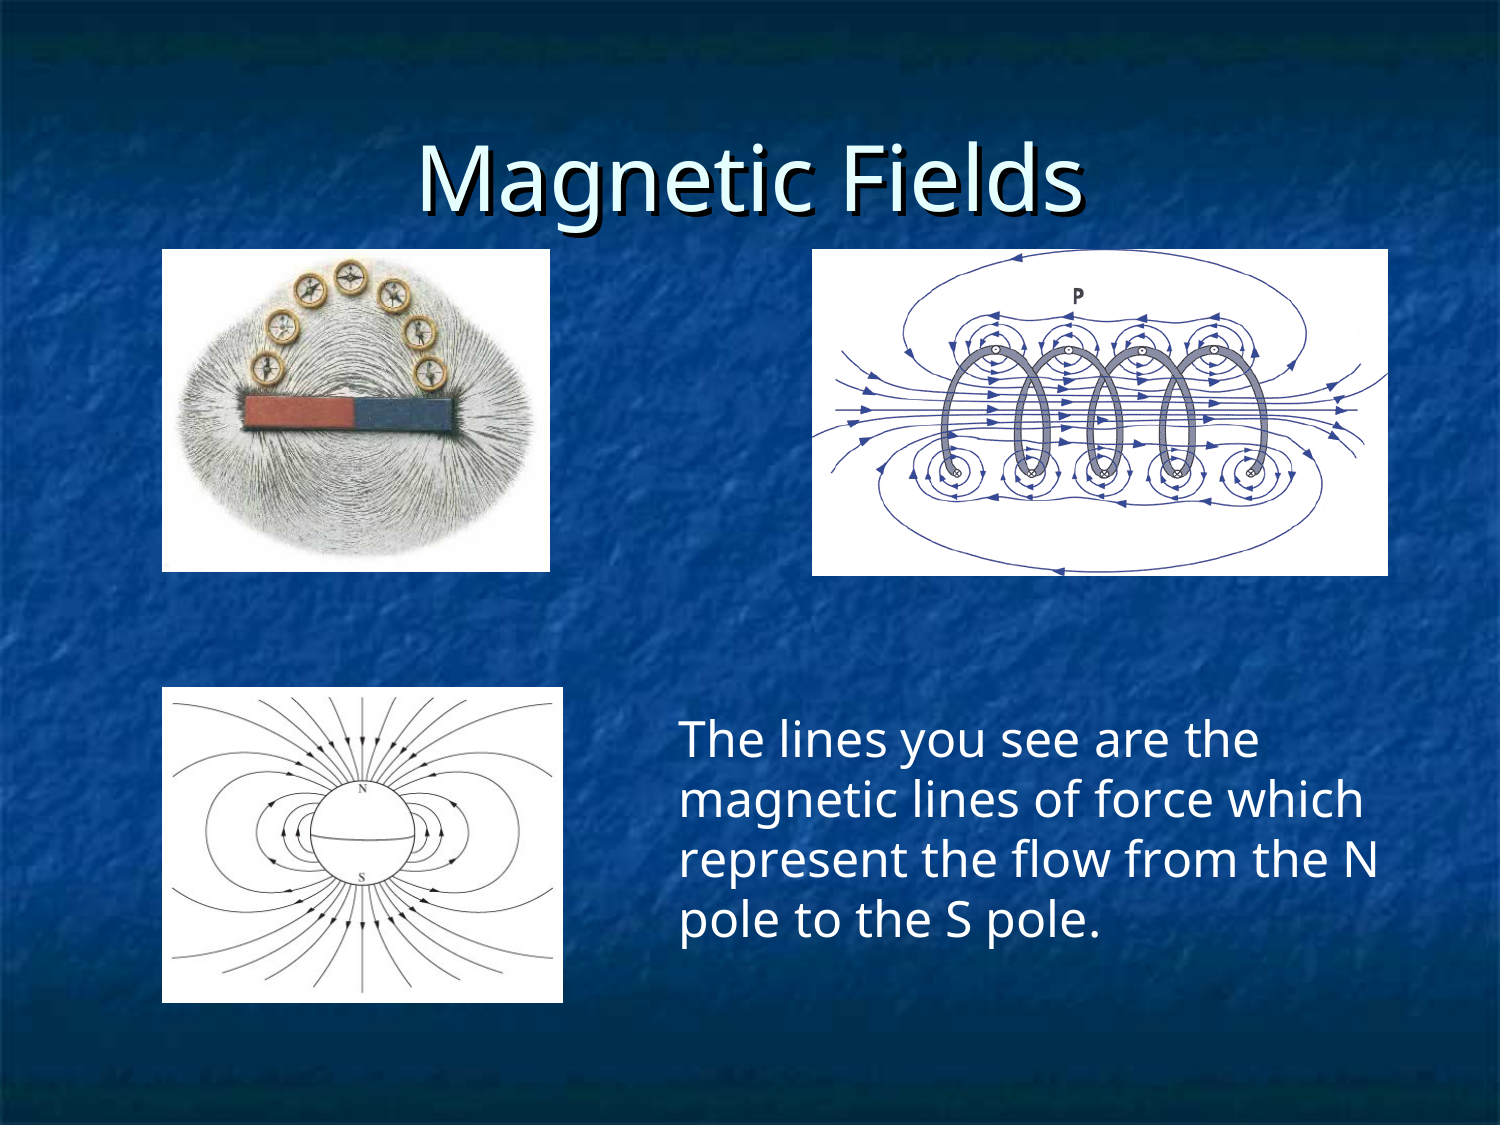

# Magnetic Fields
The lines you see are the magnetic lines of force which represent the flow from the N pole to the S pole.